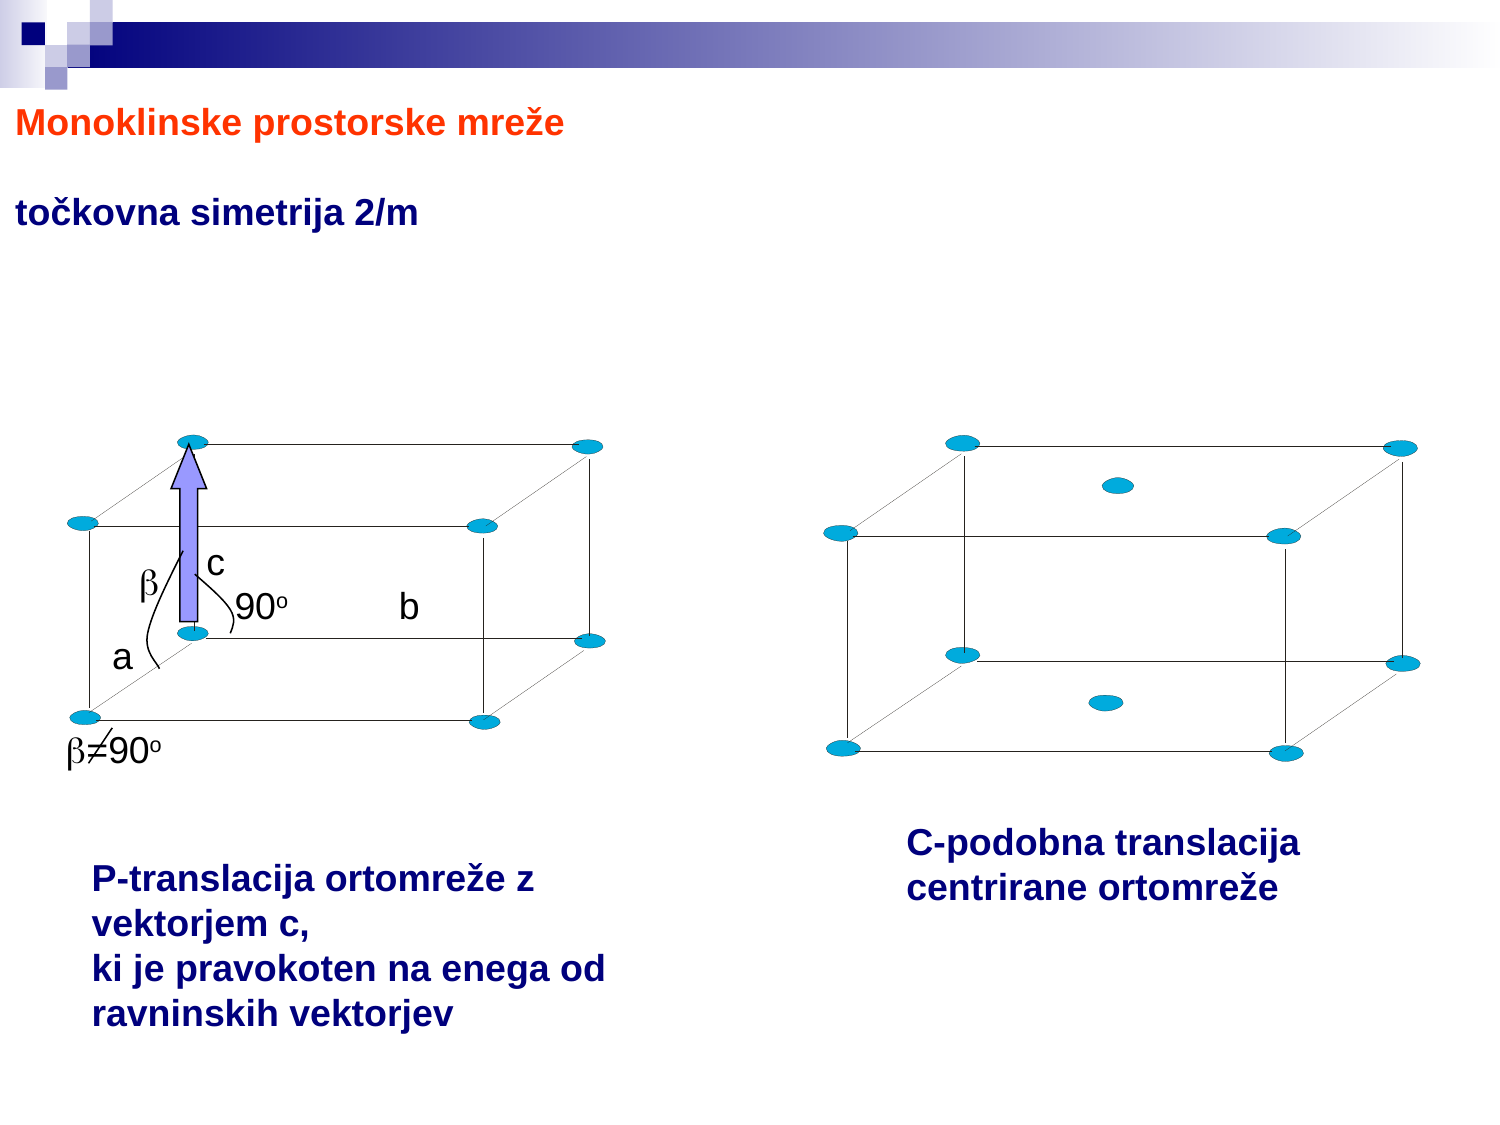

Monoklinske prostorske mreže
točkovna simetrija 2/m
c

90o
b
a
=90o
C-podobna translacija
centrirane ortomreže
P-translacija ortomreže z
vektorjem c,
ki je pravokoten na enega od
ravninskih vektorjev